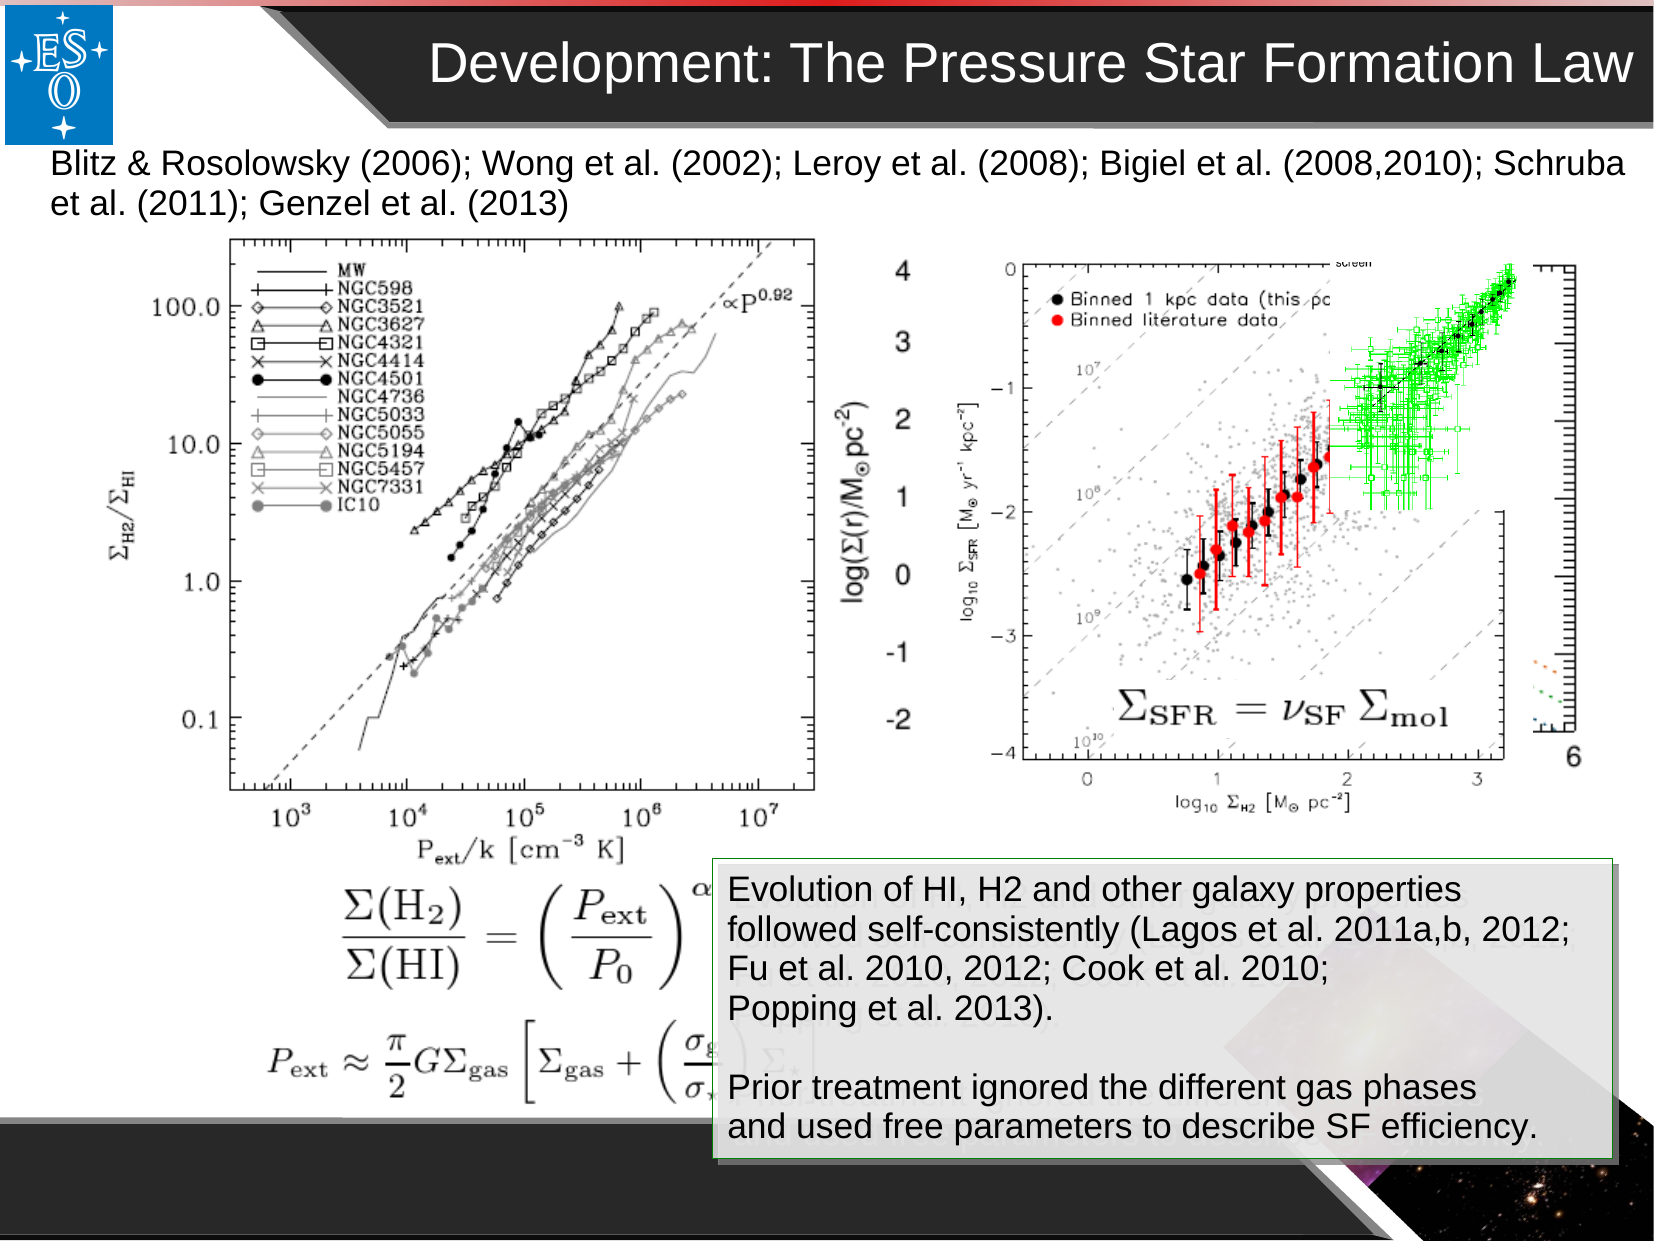

# Development: The Pressure Star Formation Law
Blitz & Rosolowsky (2006); Wong et al. (2002); Leroy et al. (2008); Bigiel et al. (2008,2010); Schruba et al. (2011); Genzel et al. (2013)
Evolution of HI, H2 and other galaxy properties
followed self-consistently (Lagos et al. 2011a,b, 2012;
Fu et al. 2010, 2012; Cook et al. 2010;
Popping et al. 2013).
Prior treatment ignored the different gas phases
and used free parameters to describe SF efficiency.